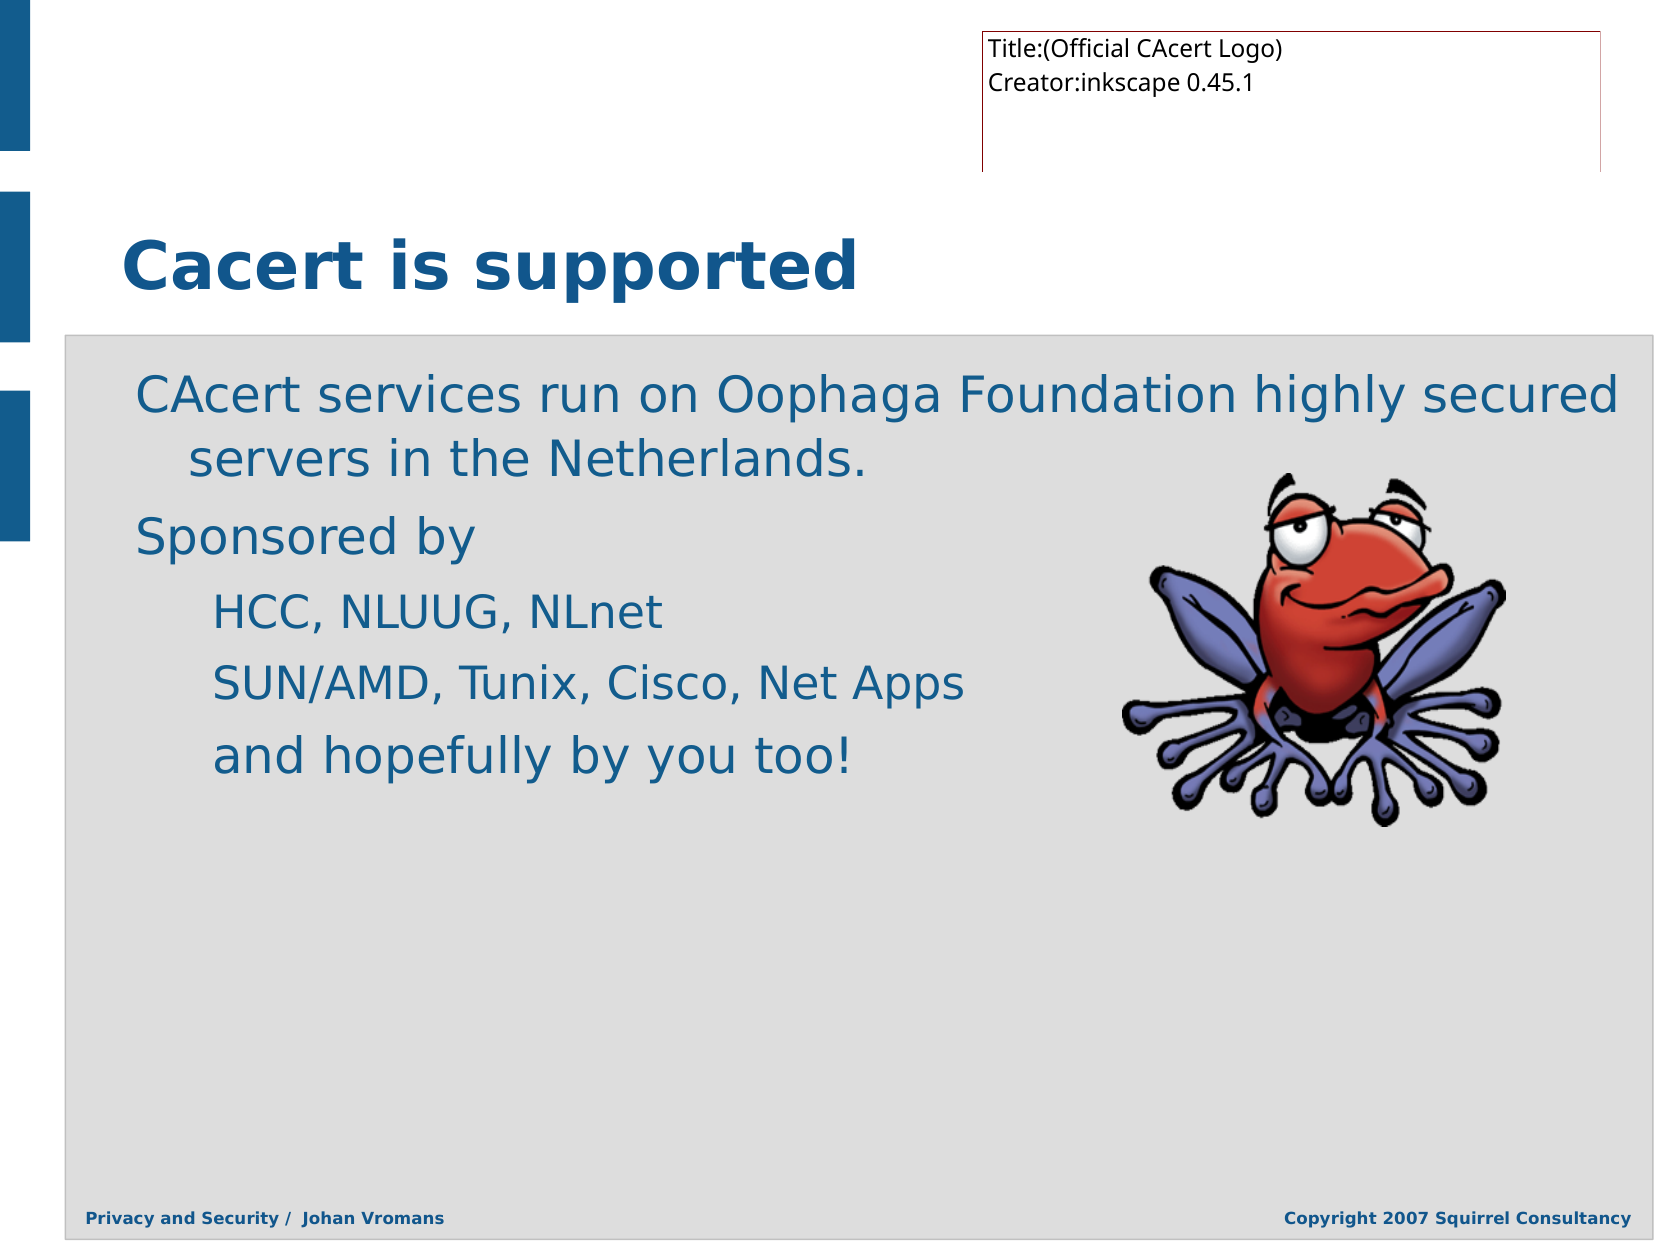

# Cacert is supported
CAcert services run on Oophaga Foundation highly secured servers in the Netherlands.
Sponsored by
HCC, NLUUG, NLnet
SUN/AMD, Tunix, Cisco, Net Apps
and hopefully by you too!